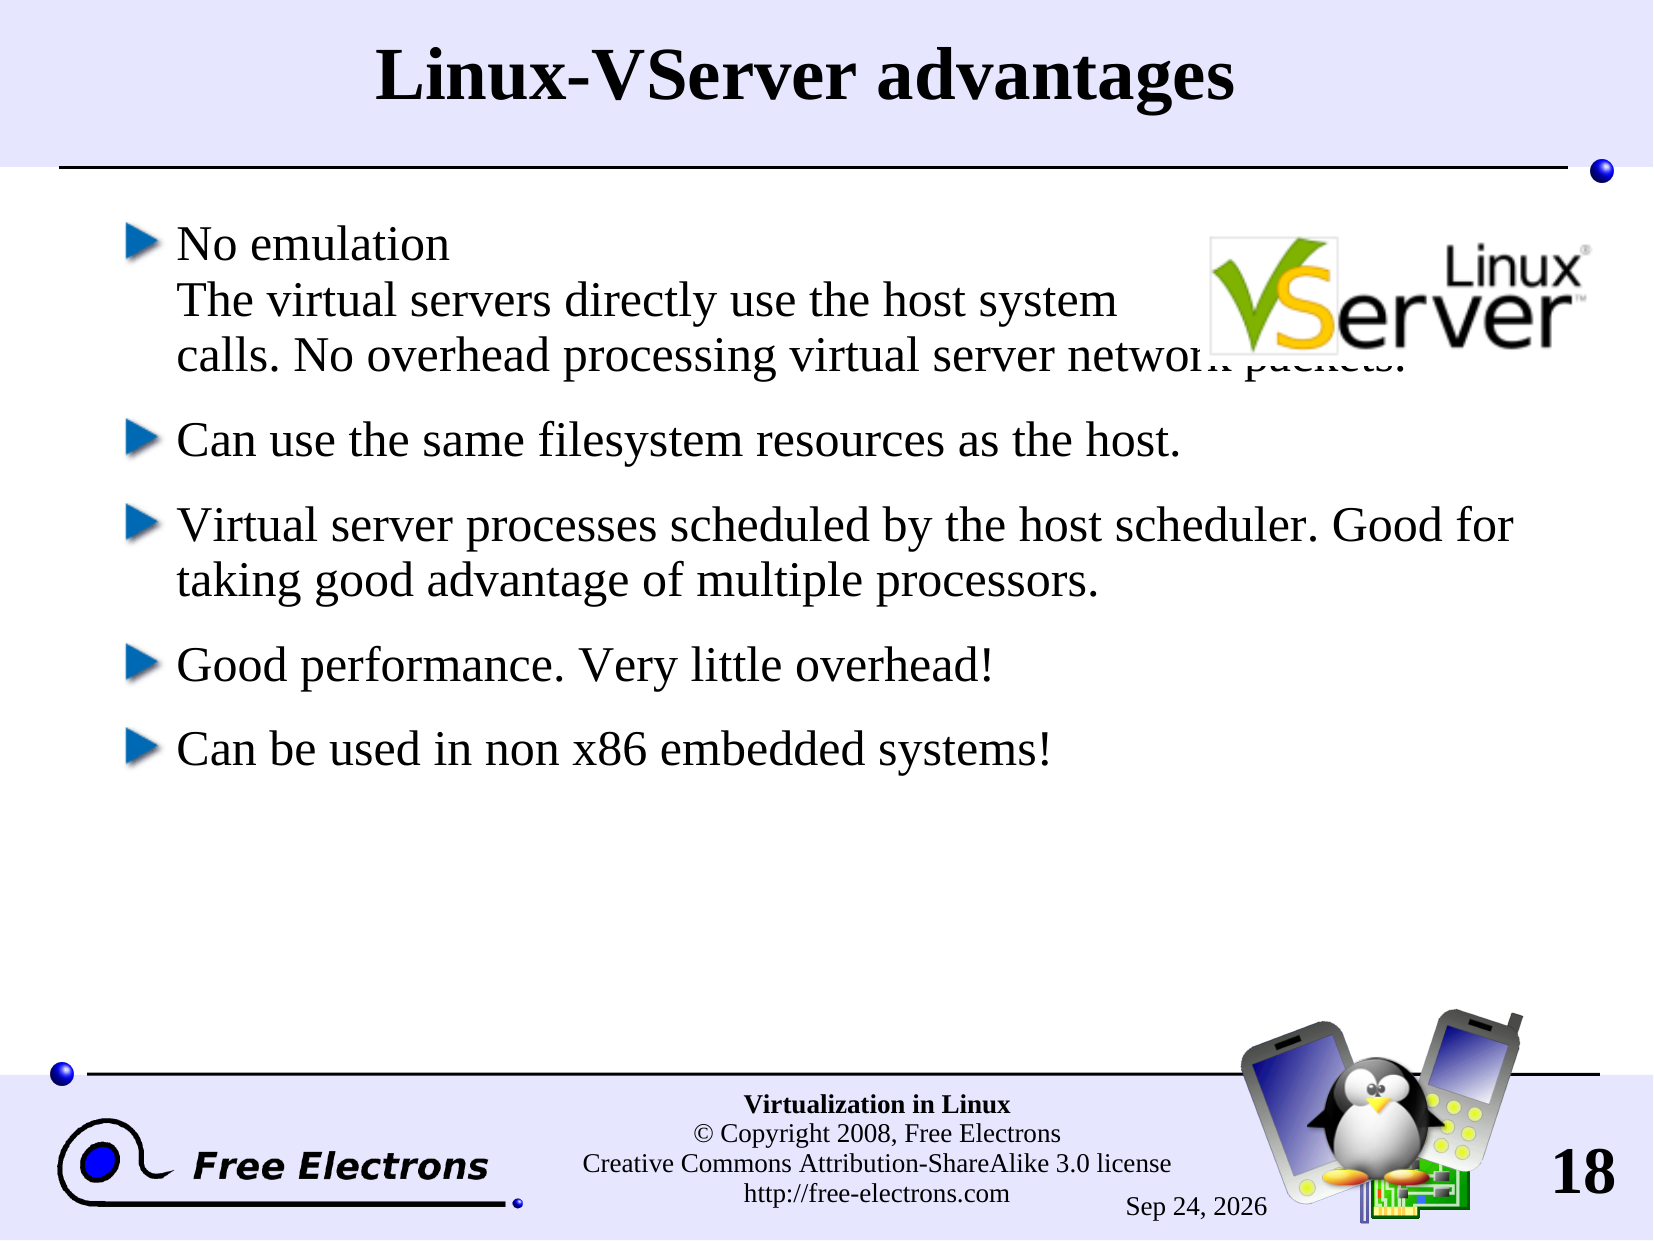

# Linux-VServer advantages
No emulation
The virtual servers directly use the host system
calls. No overhead processing virtual server network packets.
Can use the same filesystem resources as the host.
Virtual server processes scheduled by the host scheduler. Good for taking good advantage of multiple processors.
Good performance. Very little overhead!
Can be used in non x86 embedded systems!